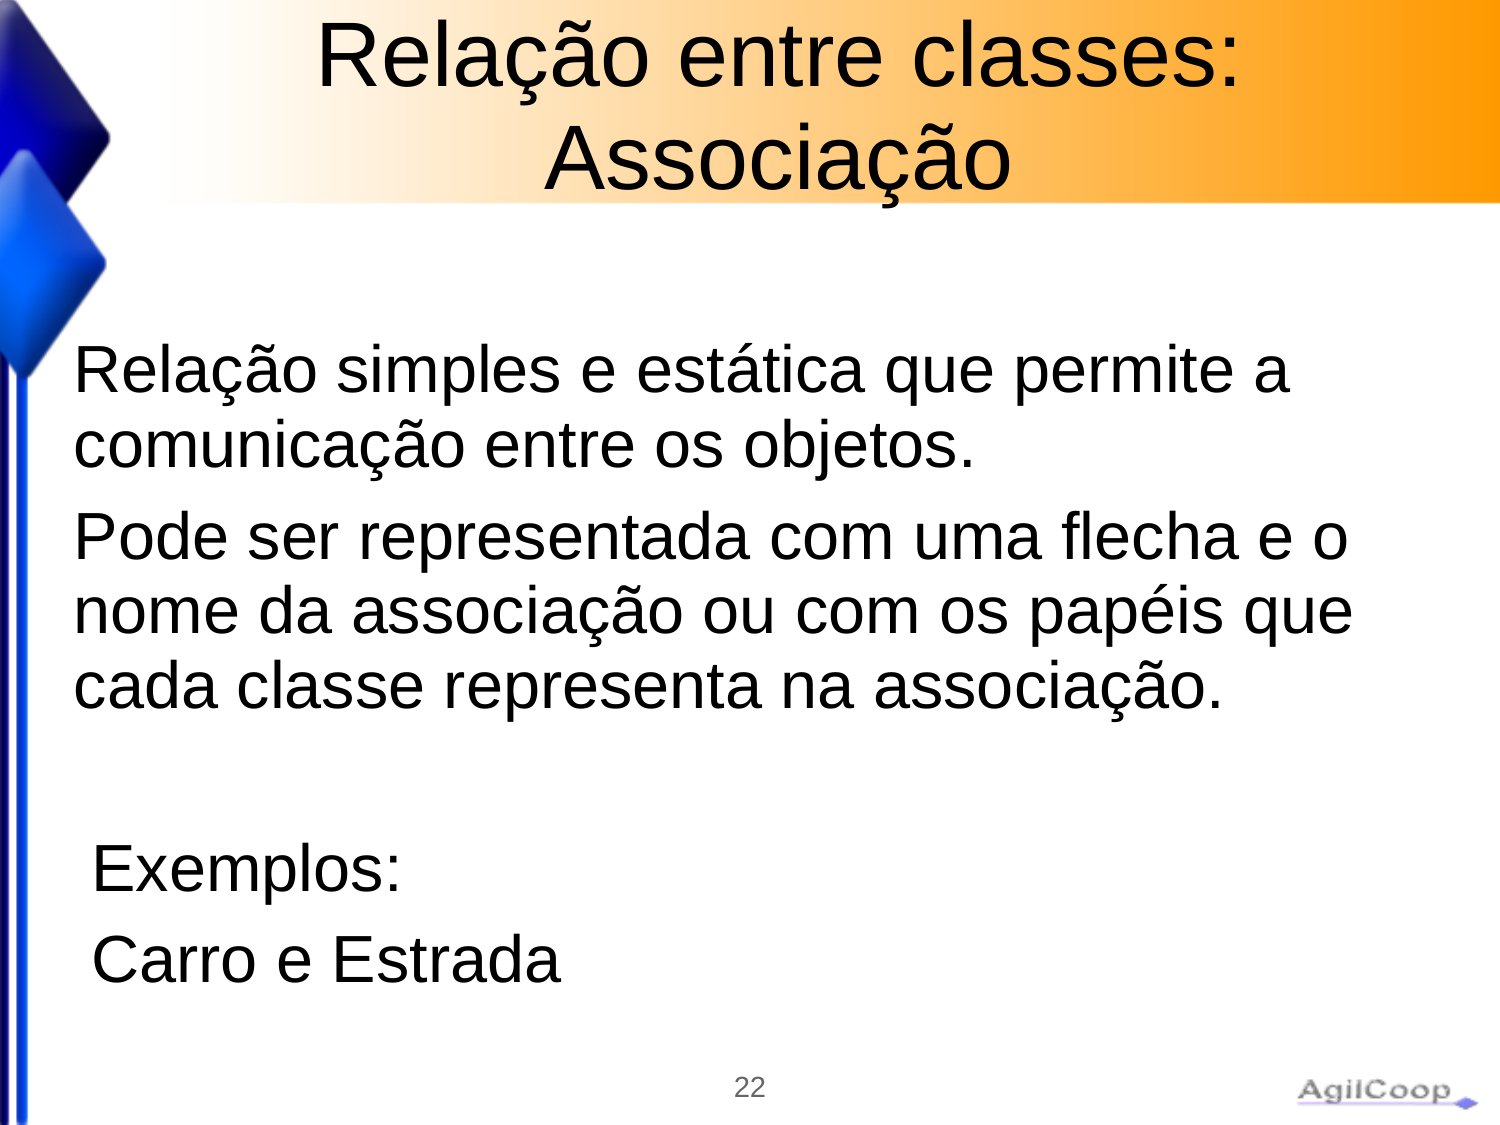

# Relação entre classes: Associação
Relação simples e estática que permite a comunicação entre os objetos.
Pode ser representada com uma flecha e o nome da associação ou com os papéis que cada classe representa na associação.
Exemplos:
Carro e Estrada
22